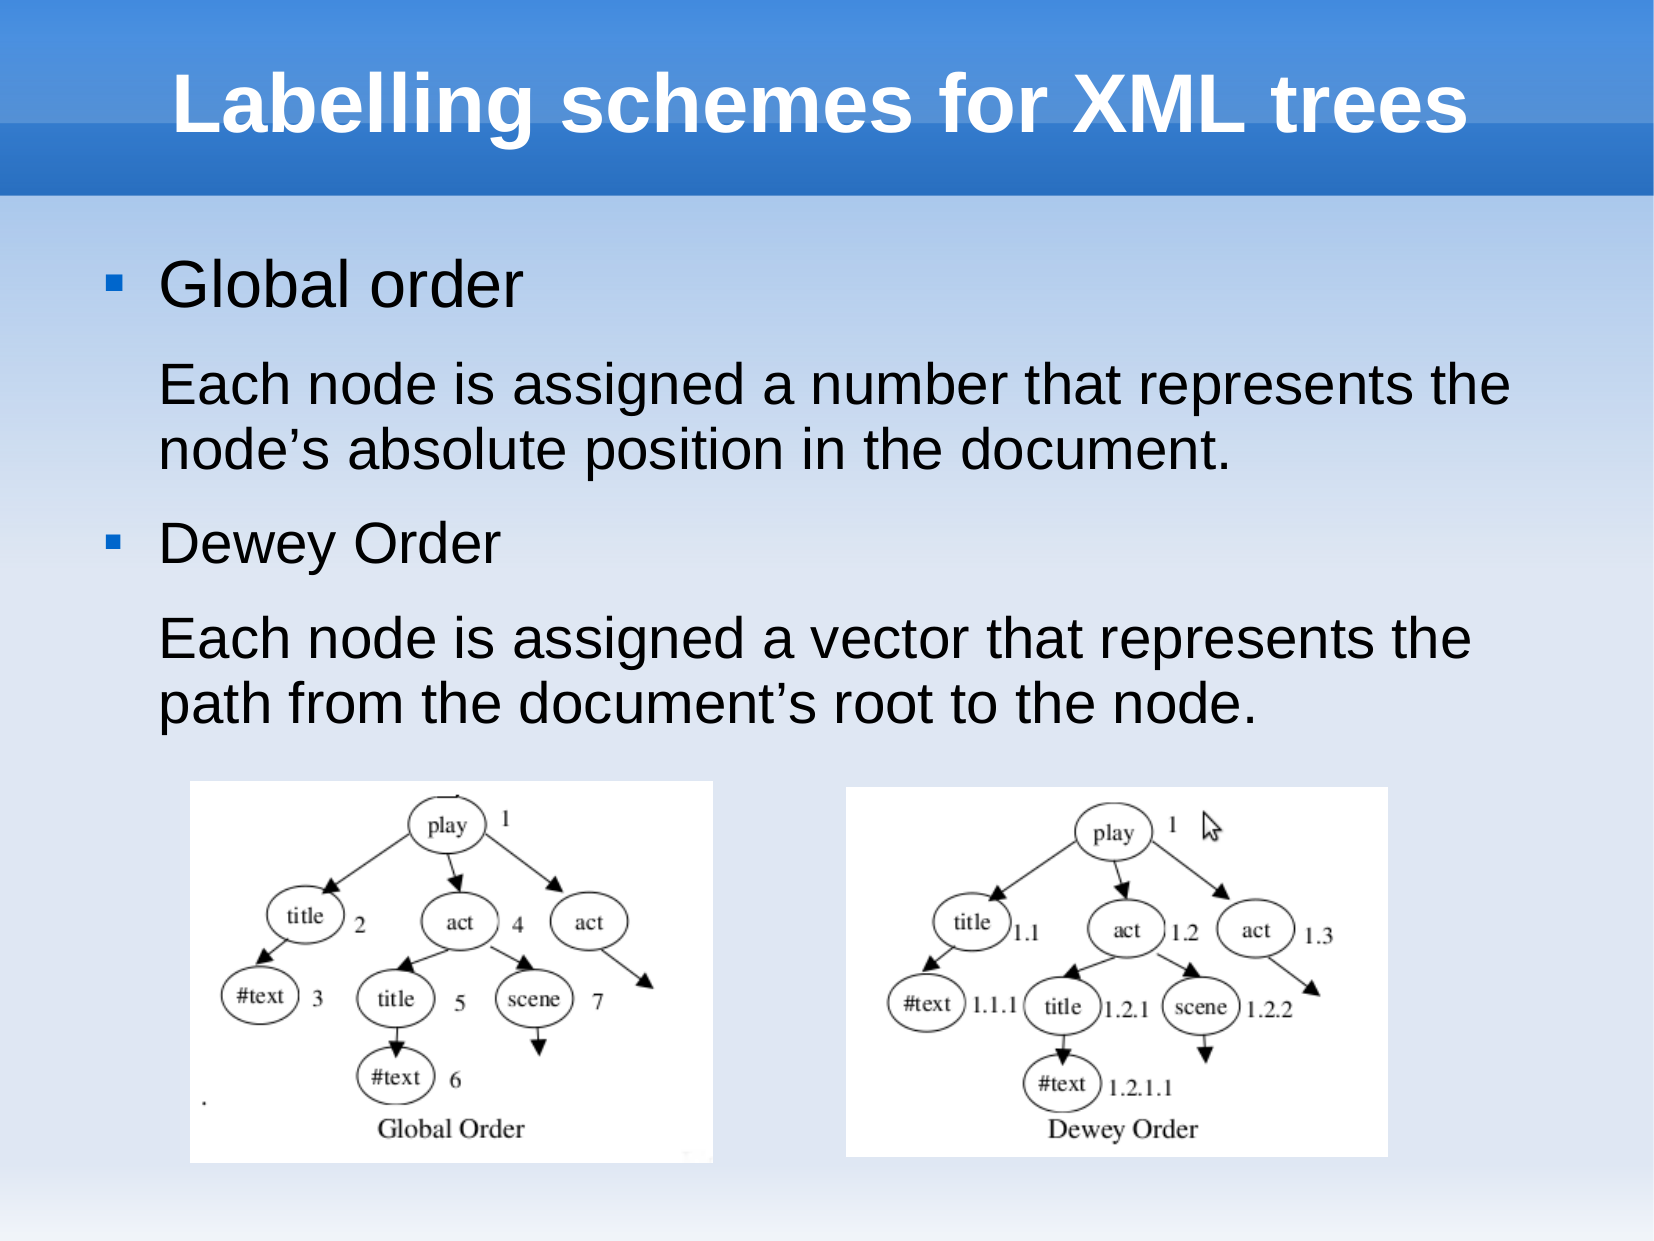

# Labelling schemes for XML trees
Global order
Each node is assigned a number that represents the node’s absolute position in the document.
Dewey Order
Each node is assigned a vector that represents the path from the document’s root to the node.